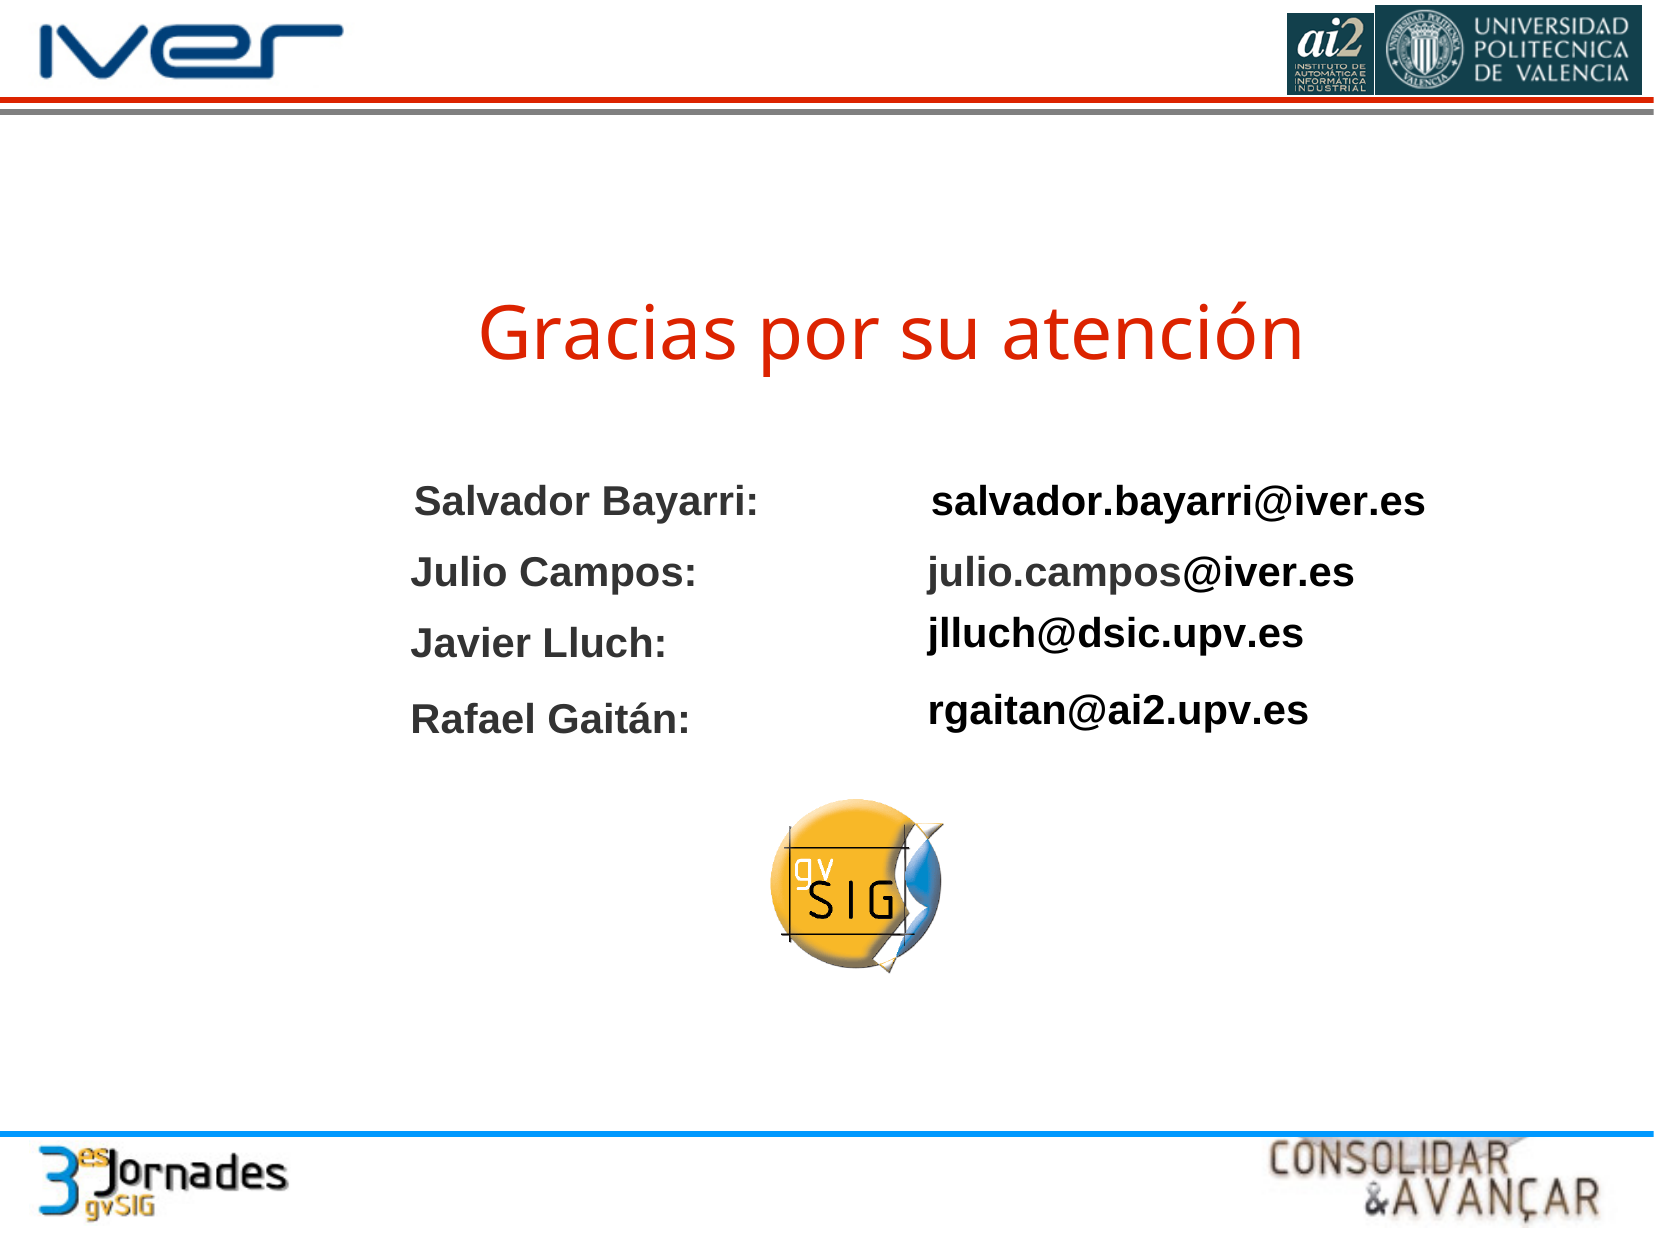

# Gracias por su atención
Salvador Bayarri:			salvador.bayarri@iver.es
Julio Campos:				julio.campos@iver.es
Javier Lluch:
jlluch@dsic.upv.es
Rafael Gaitán:
rgaitan@ai2.upv.es